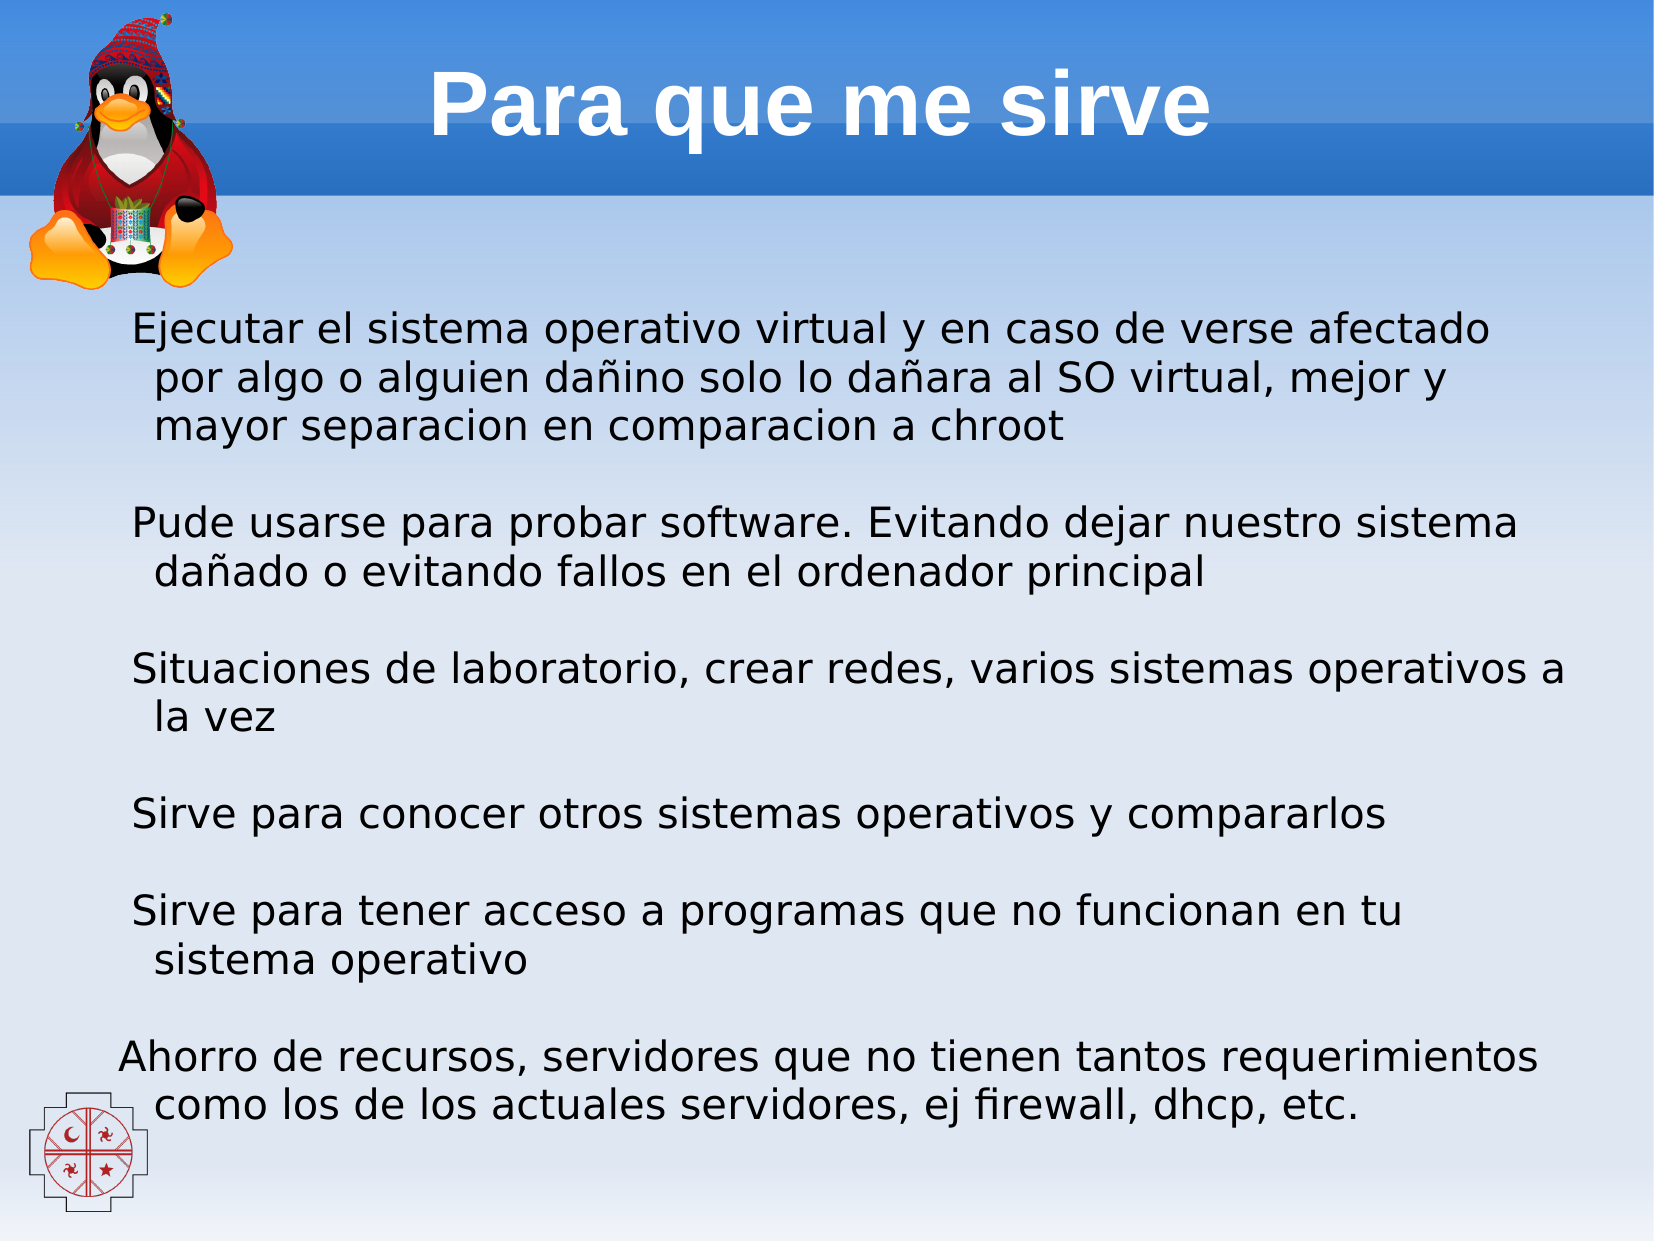

# Para que me sirve
 Ejecutar el sistema operativo virtual y en caso de verse afectado por algo o alguien dañino solo lo dañara al SO virtual, mejor y mayor separacion en comparacion a chroot
 Pude usarse para probar software. Evitando dejar nuestro sistema dañado o evitando fallos en el ordenador principal
 Situaciones de laboratorio, crear redes, varios sistemas operativos a la vez
 Sirve para conocer otros sistemas operativos y compararlos
 Sirve para tener acceso a programas que no funcionan en tu sistema operativo
Ahorro de recursos, servidores que no tienen tantos requerimientos como los de los actuales servidores, ej firewall, dhcp, etc.